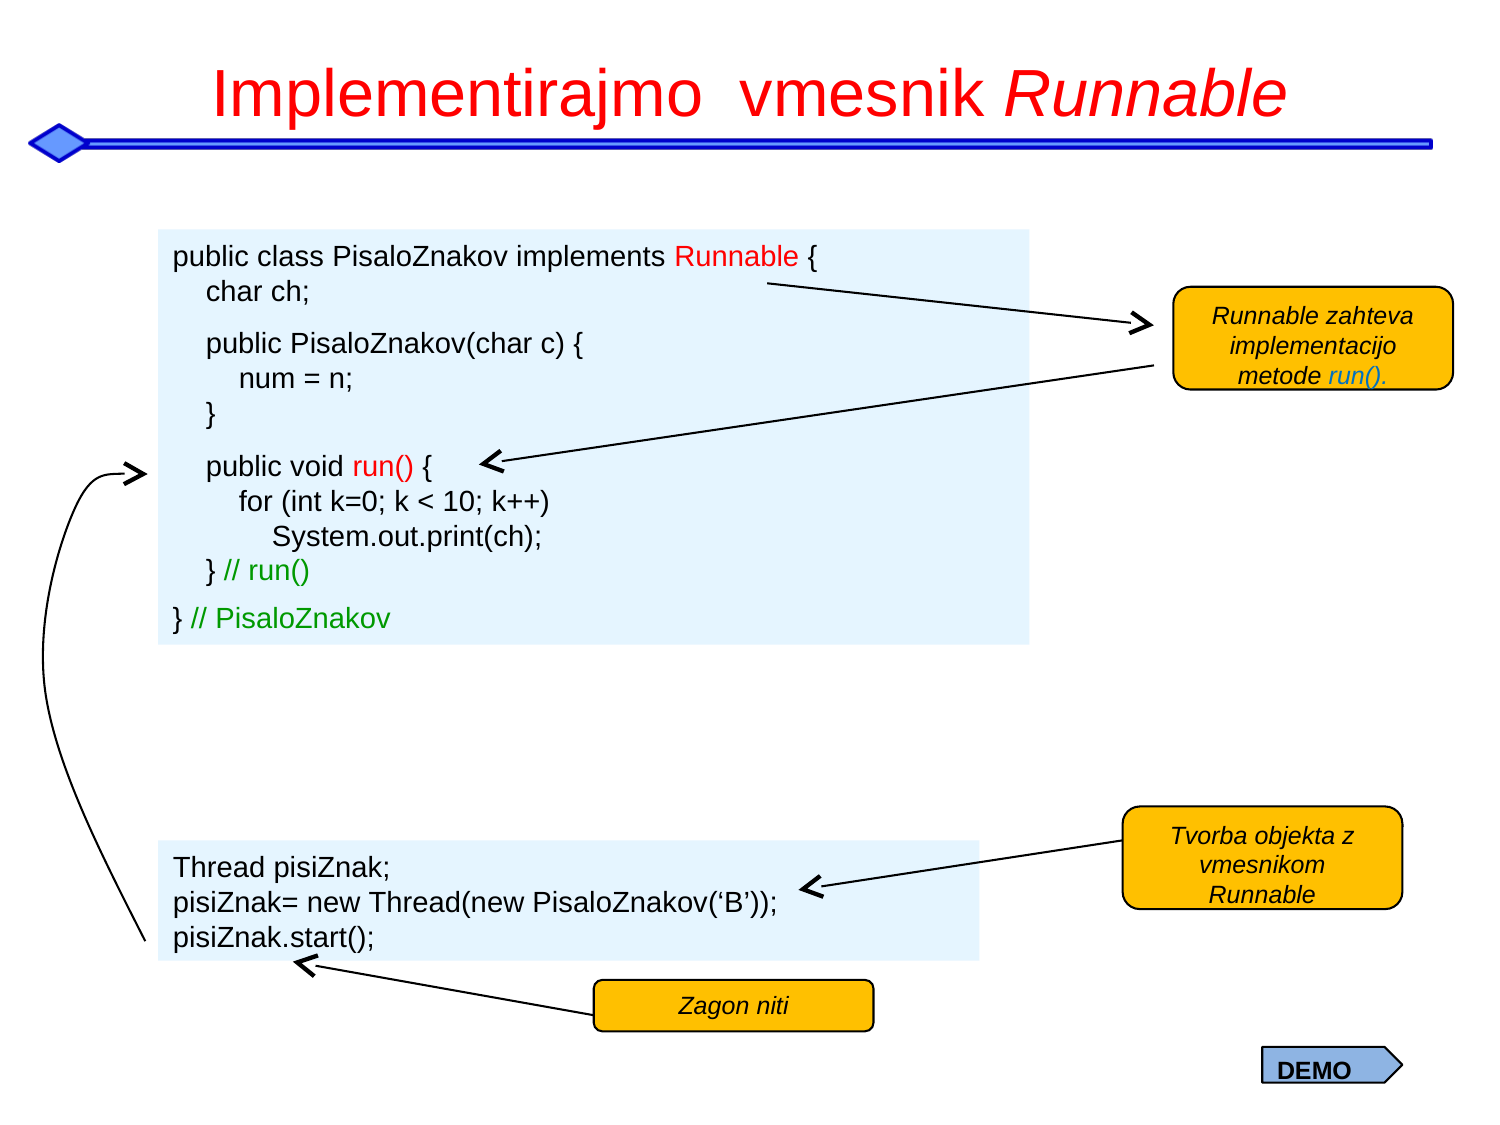

# Implementirajmo vmesnik Runnable
public class PisaloZnakov implements Runnable {
 char ch;
 public PisaloZnakov(char c) {
 num = n;
 }
 public void run() {
 for (int k=0; k < 10; k++)
 System.out.print(ch);
 } // run()
} // PisaloZnakov
Runnable zahteva implementacijo metode run().
Zagon niti
Tvorba objekta z vmesnikom Runnable
Thread pisiZnak;
pisiZnak= new Thread(new PisaloZnakov(‘B’));
pisiZnak.start();
DEMO